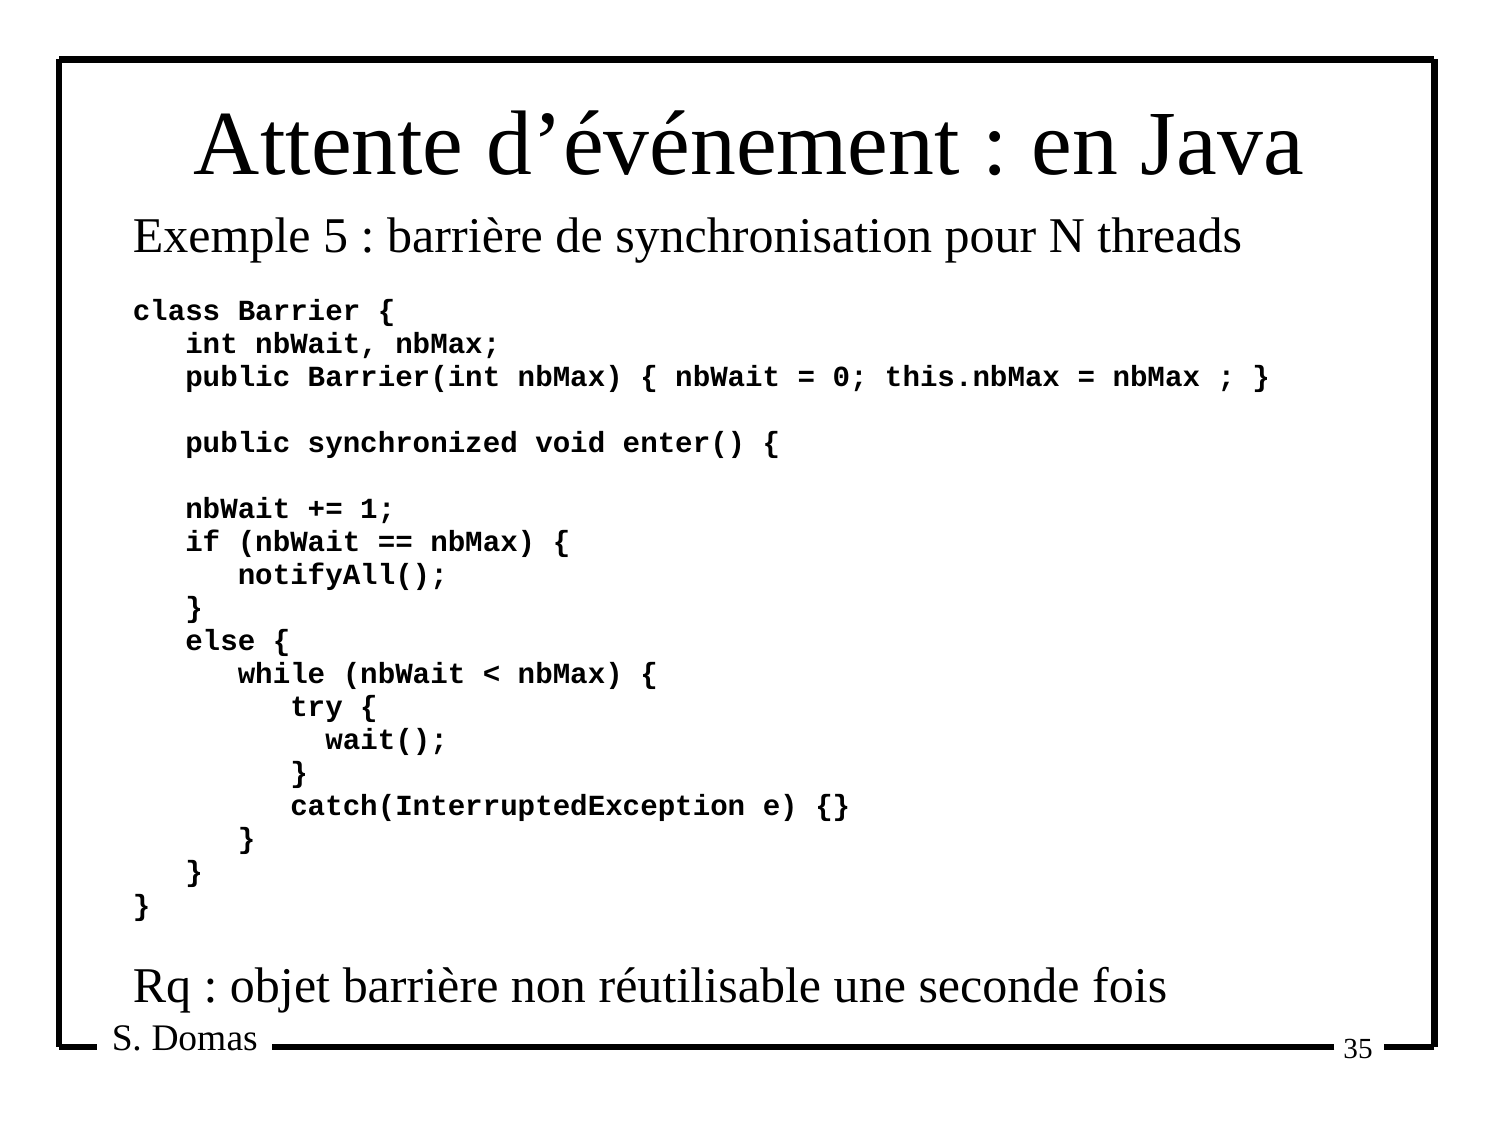

# Attente d’événement : en Java
S. Domas
Exemple 5 : barrière de synchronisation pour N threads
class Barrier {
 int nbWait, nbMax;
 public Barrier(int nbMax) { nbWait = 0; this.nbMax = nbMax ; }
 public synchronized void enter() {
 nbWait += 1;
 if (nbWait == nbMax) {
 notifyAll();
 }
 else {
 while (nbWait < nbMax) {
 try {
 wait();
 }
 catch(InterruptedException e) {}
 }
 }
}
Rq : objet barrière non réutilisable une seconde fois
35